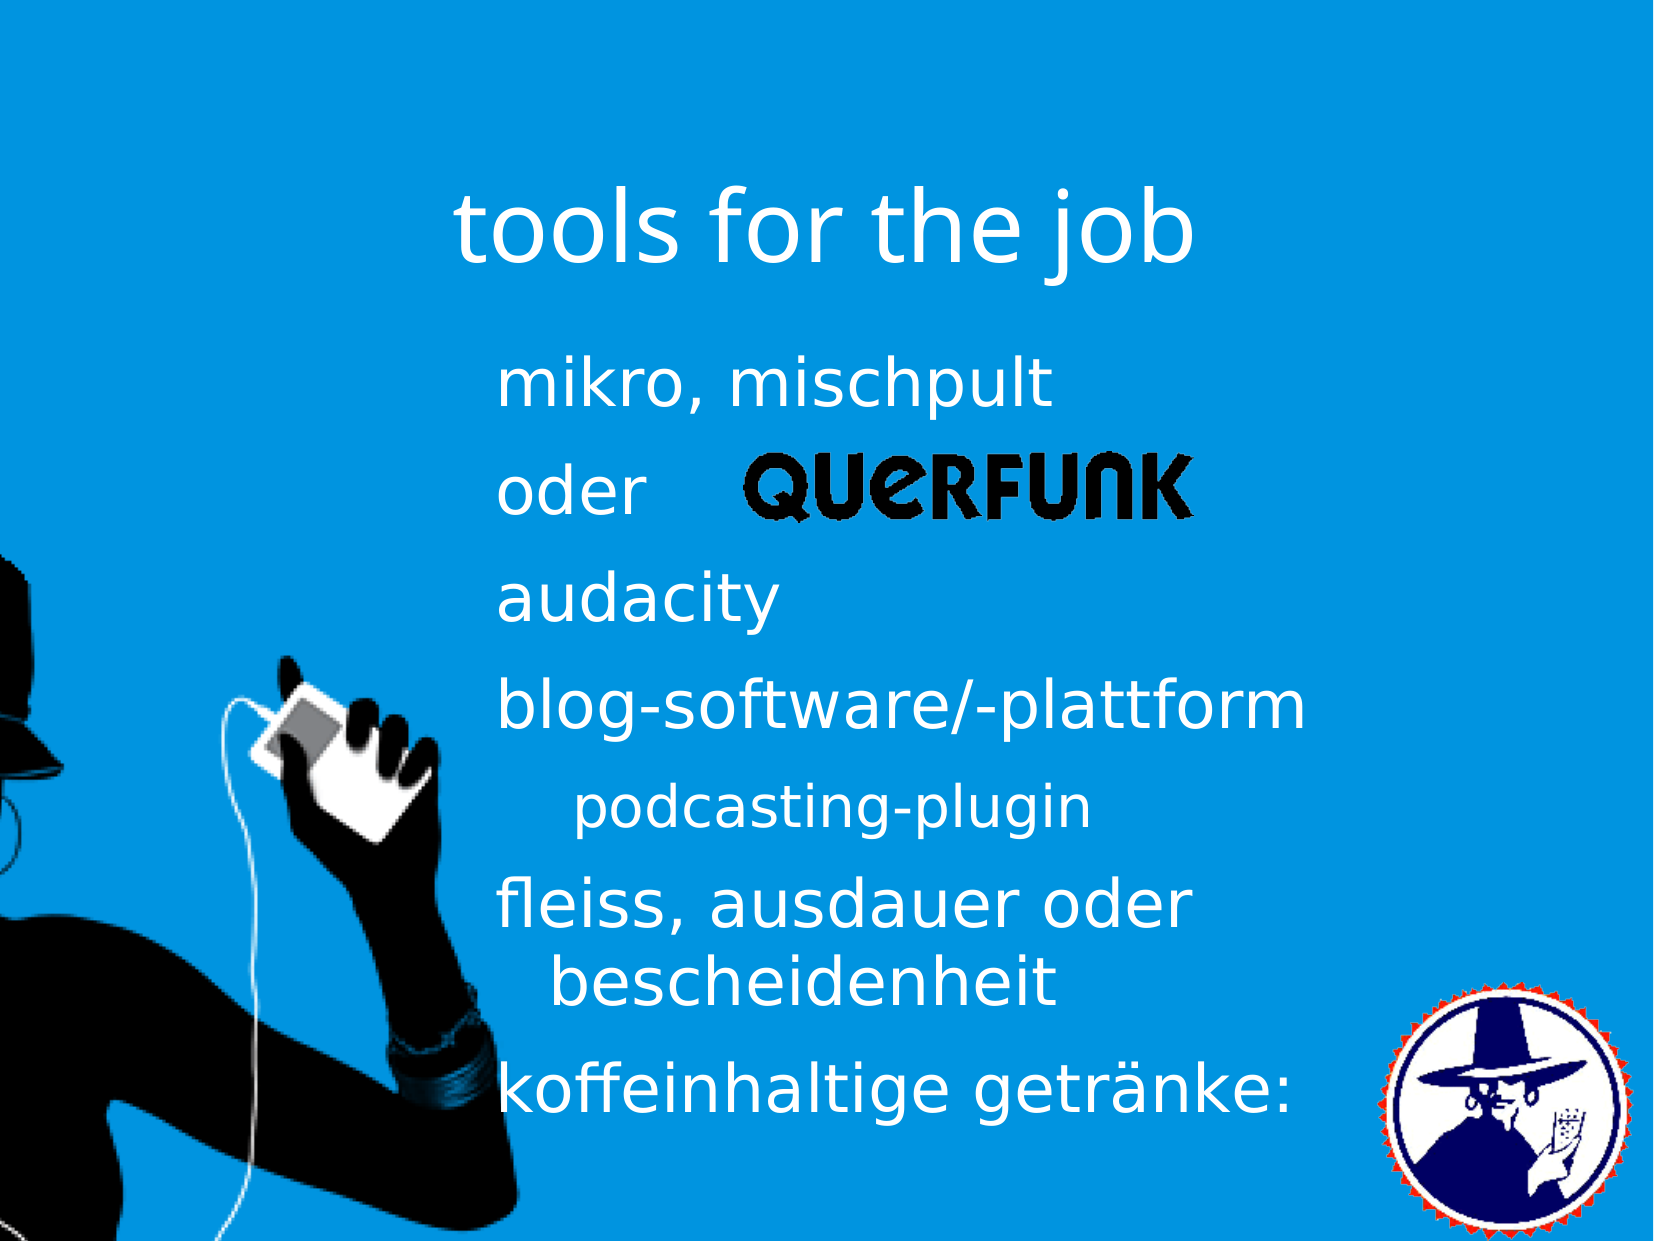

# tools for the job
mikro, mischpult
oder
audacity
blog-software/-plattform
podcasting-plugin
fleiss, ausdauer oder bescheidenheit
koffeinhaltige getränke: